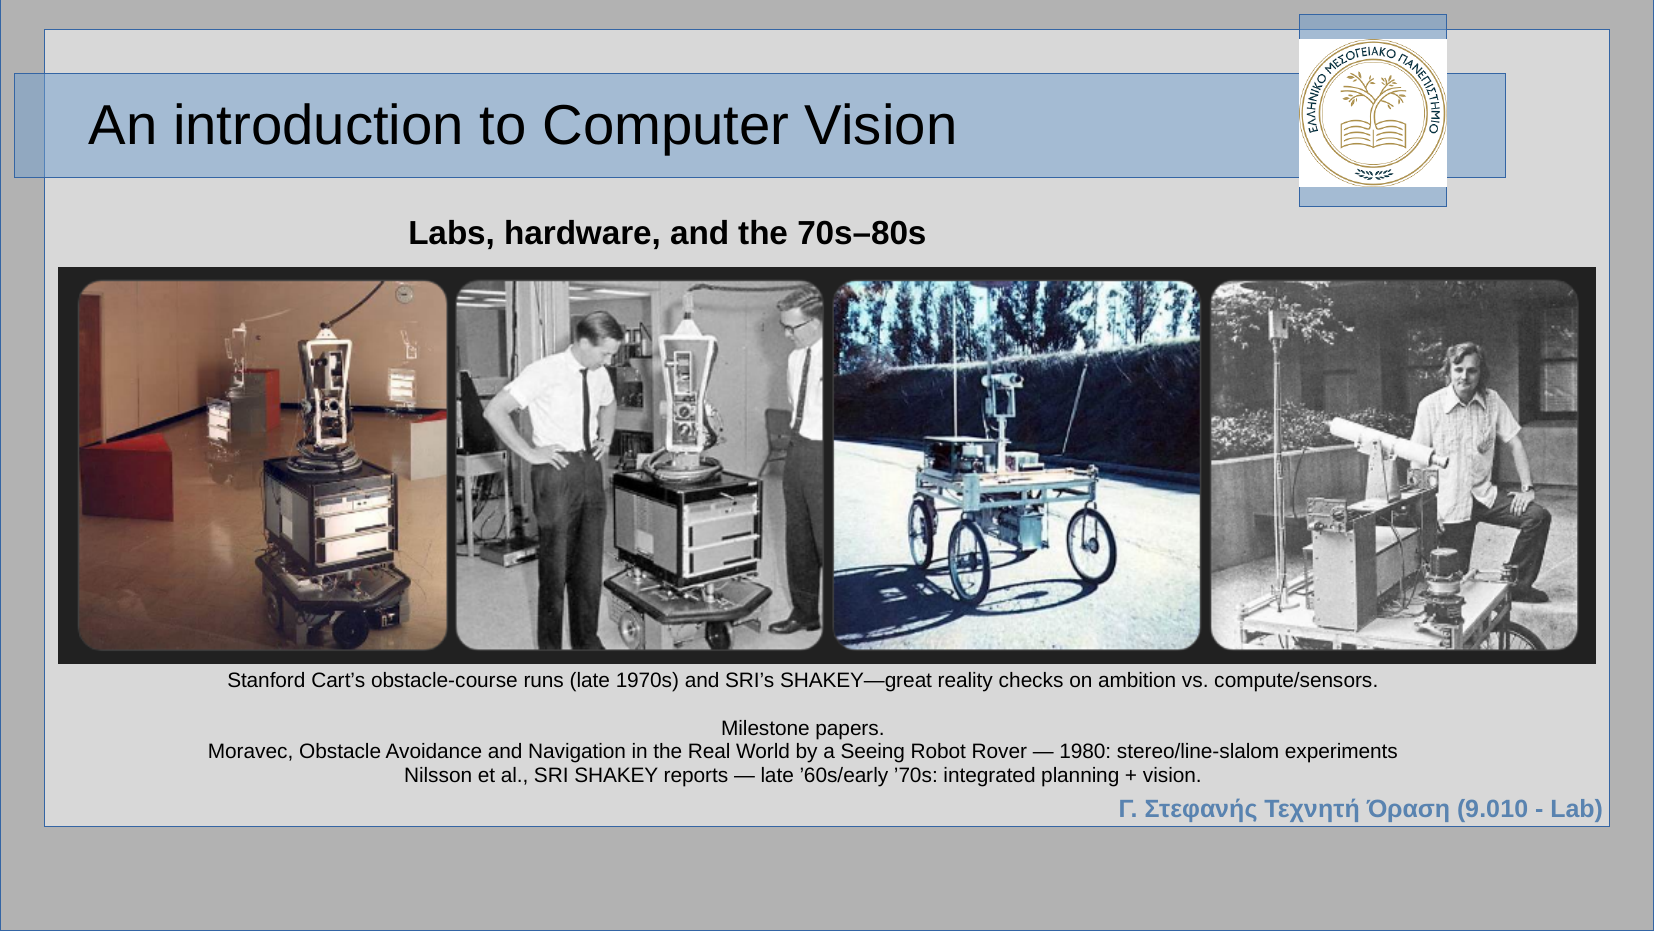

# An introduction to Computer Vision
Labs, hardware, and the 70s–80s
Stanford Cart’s obstacle-course runs (late 1970s) and SRI’s SHAKEY—great reality checks on ambition vs. compute/sensors.
Milestone papers.
Moravec, Obstacle Avoidance and Navigation in the Real World by a Seeing Robot Rover — 1980: stereo/line-slalom experiments
Nilsson et al., SRI SHAKEY reports — late ’60s/early ’70s: integrated planning + vision.
Γ. Στεφανής Τεχνητή Όραση (9.010 - Lab)